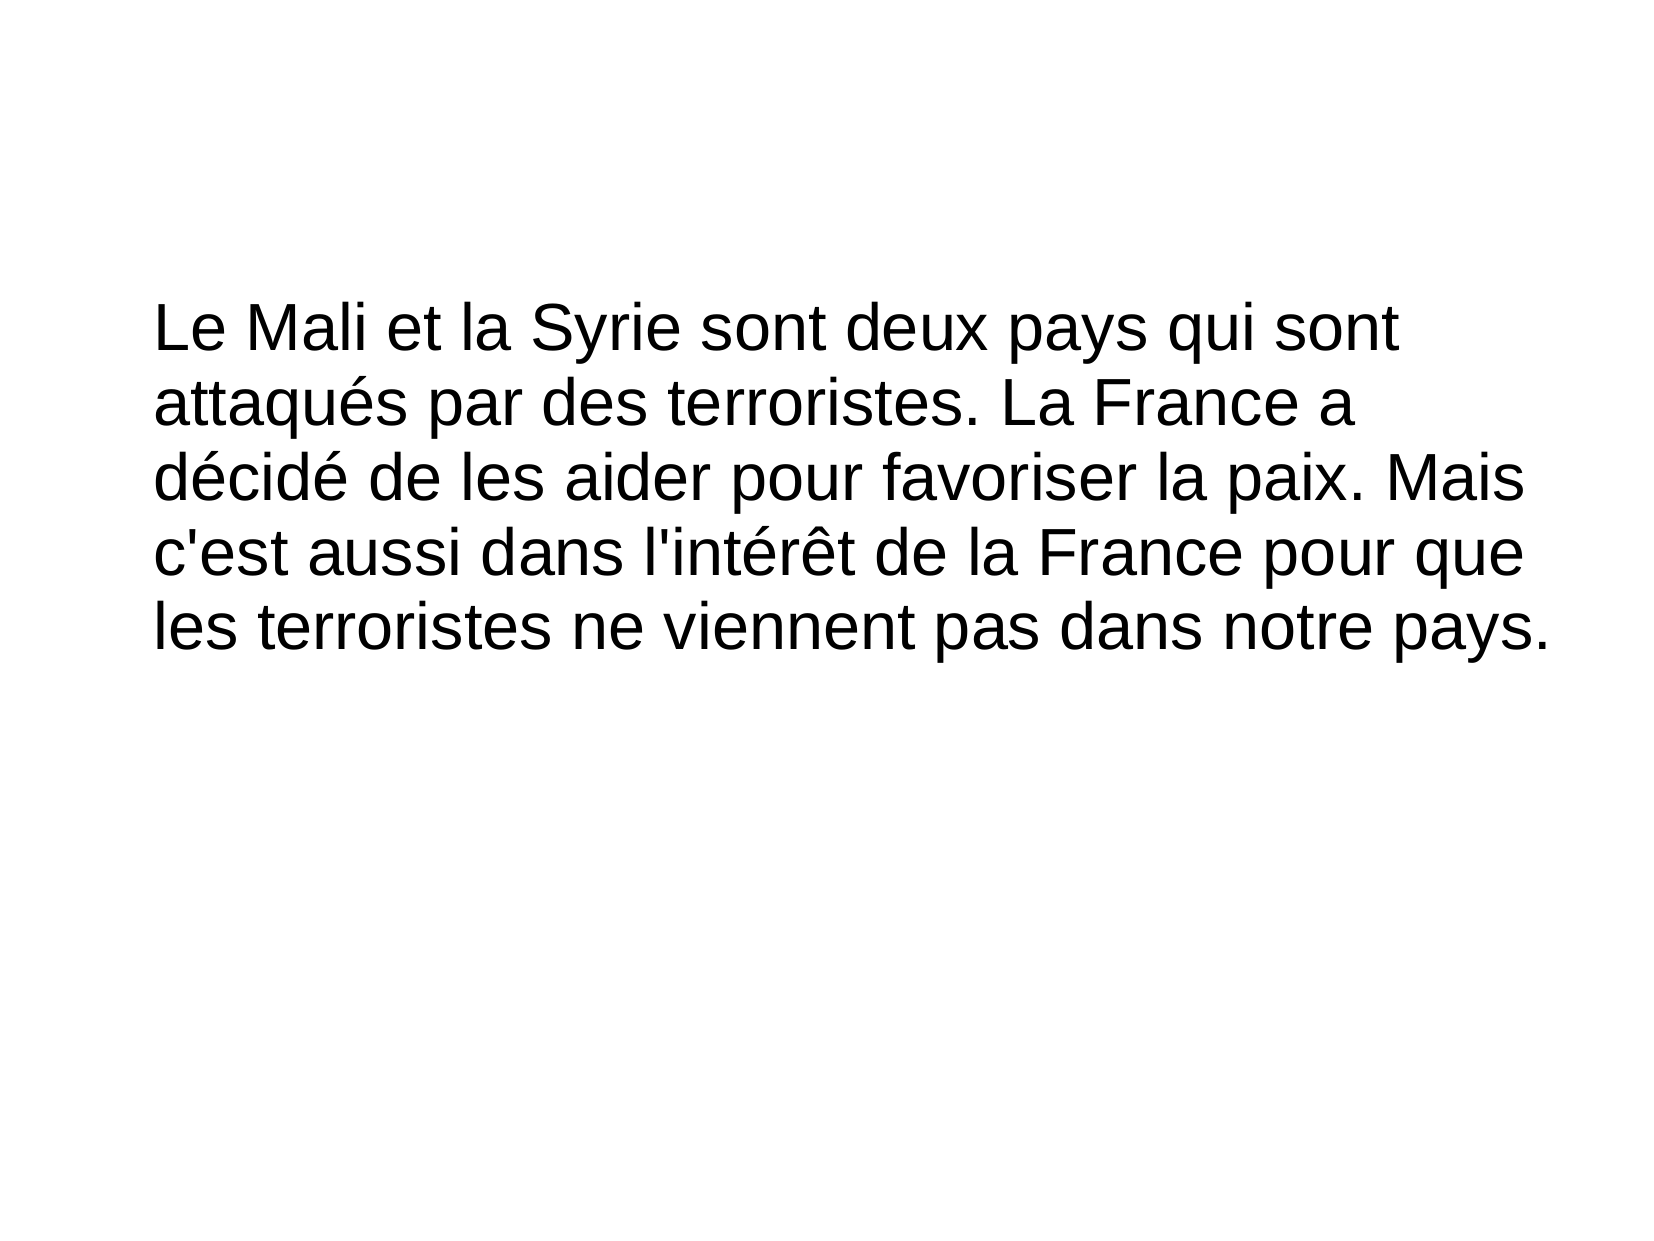

#
Le Mali et la Syrie sont deux pays qui sont attaqués par des terroristes. La France a décidé de les aider pour favoriser la paix. Mais c'est aussi dans l'intérêt de la France pour que les terroristes ne viennent pas dans notre pays.